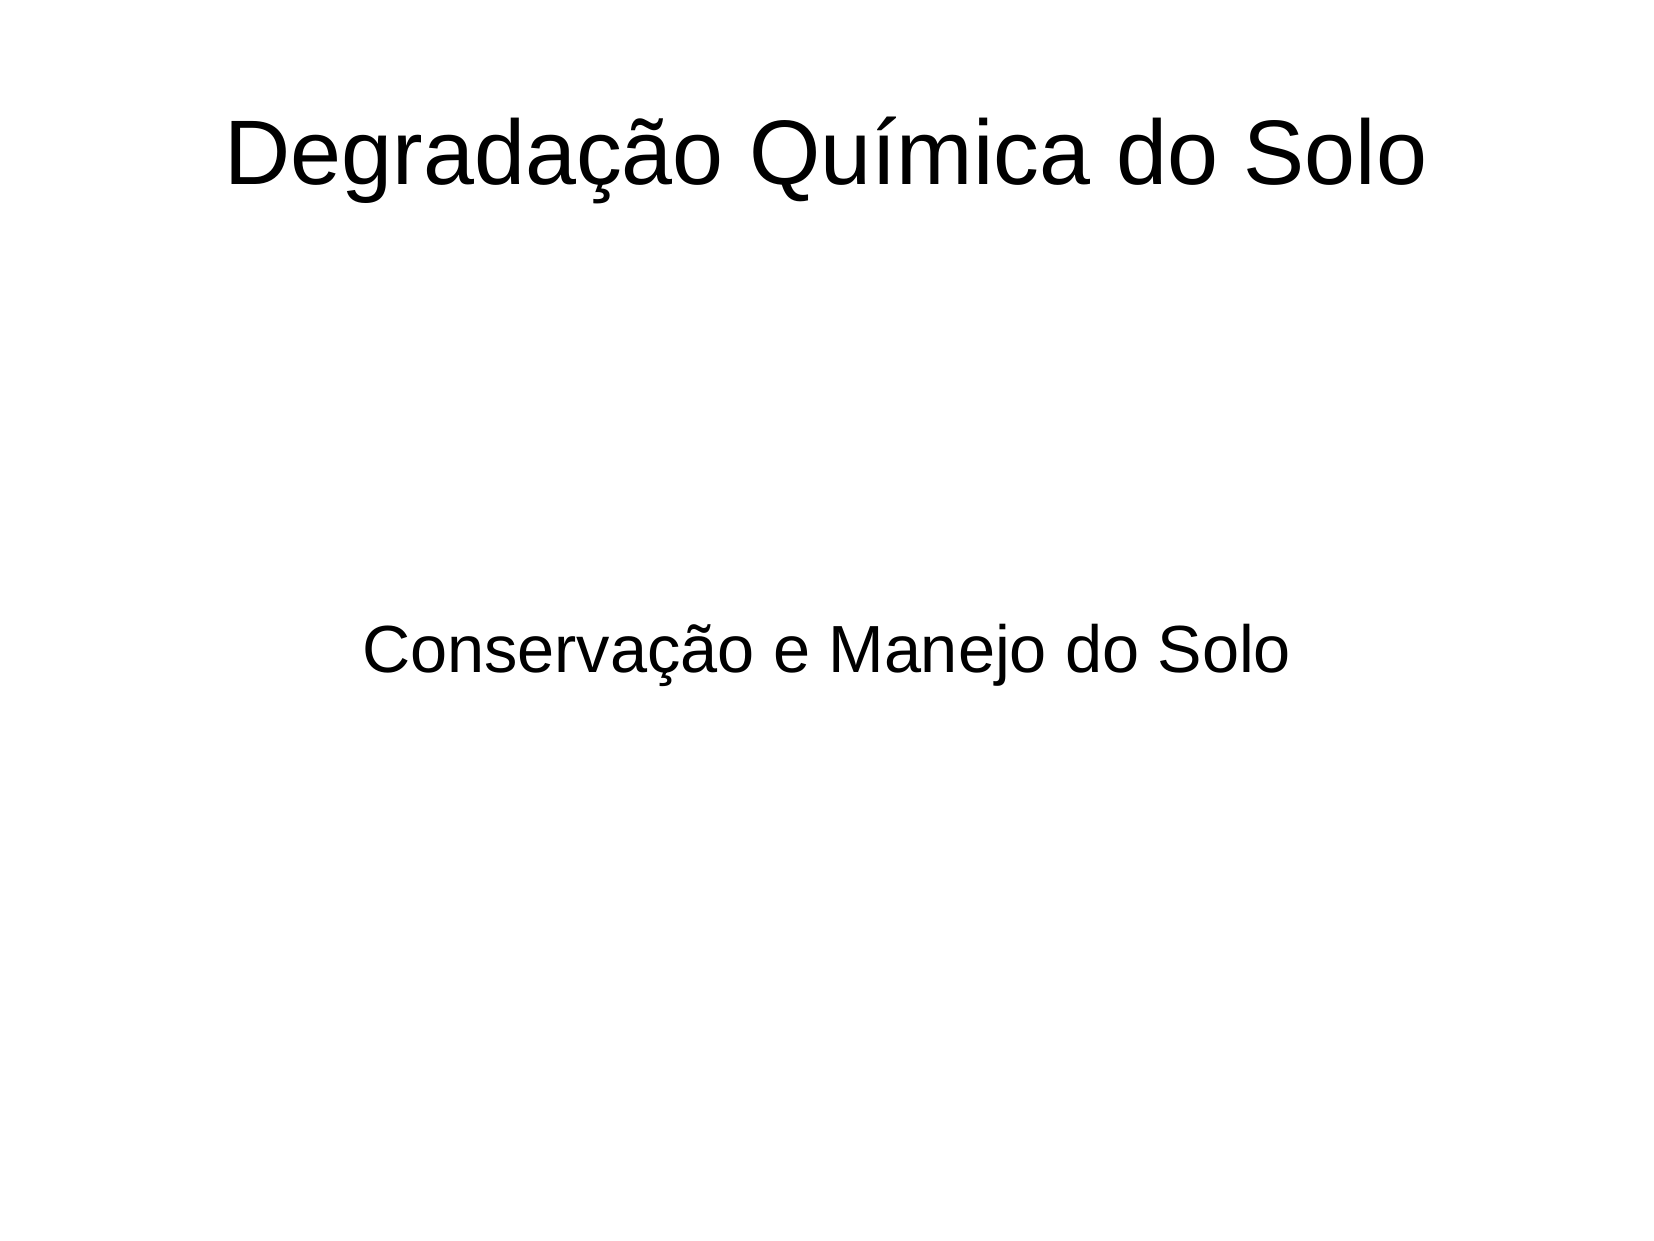

# Degradação Química do Solo
Conservação e Manejo do Solo